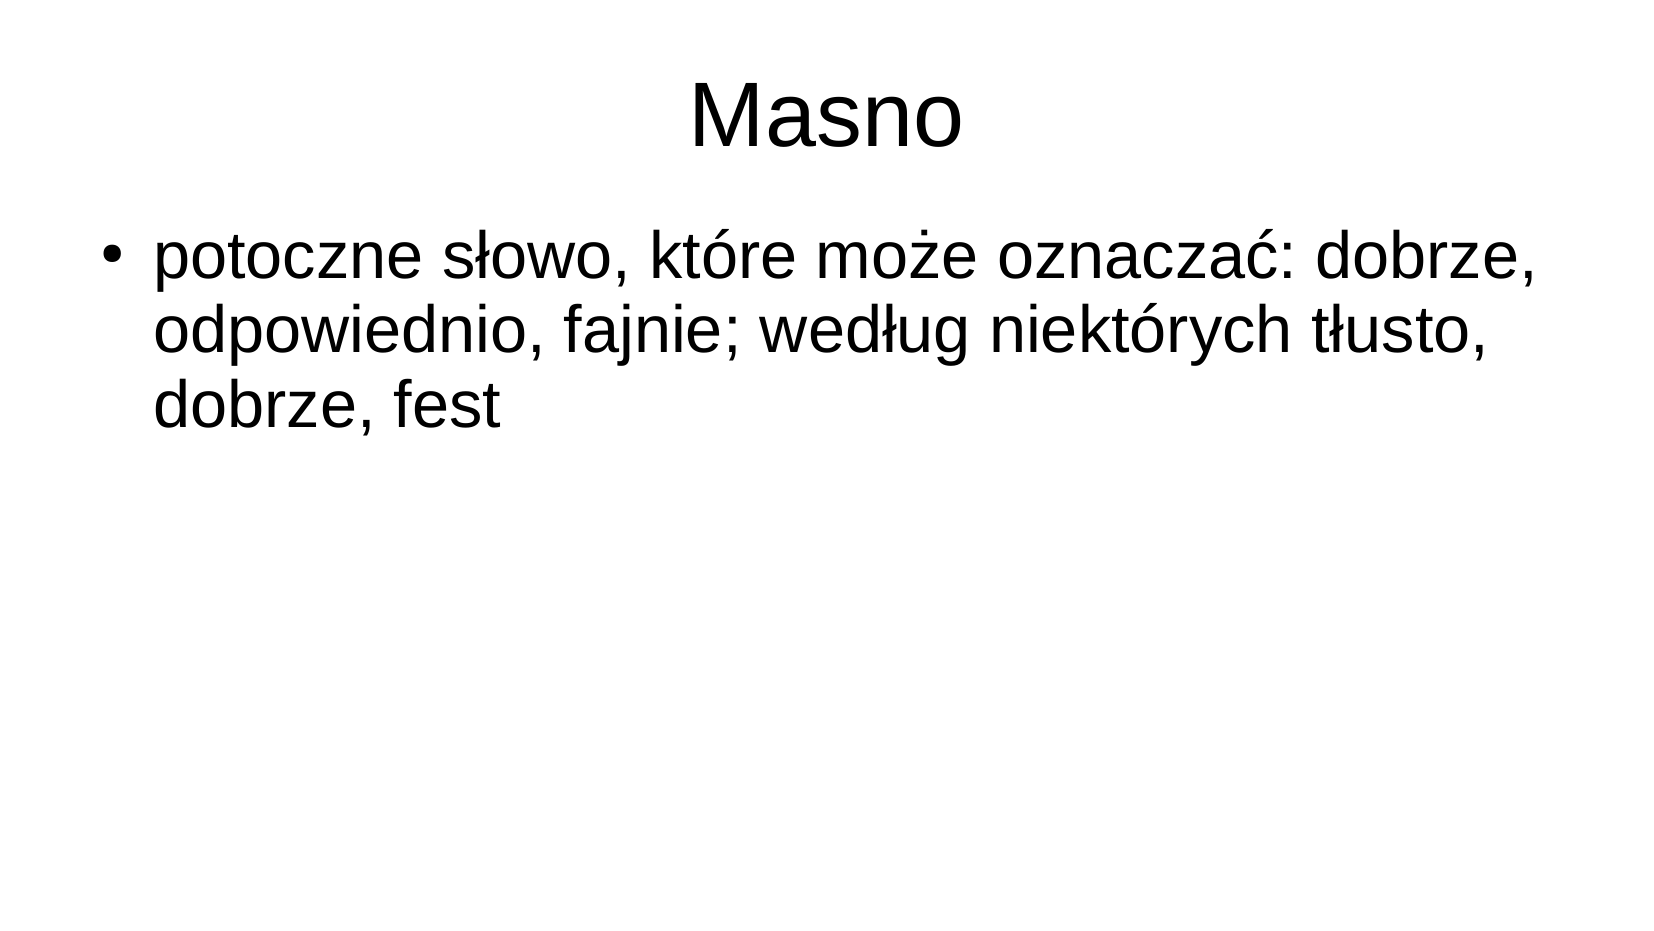

# Masno
potoczne słowo, które może oznaczać: dobrze, odpowiednio, fajnie; według niektórych tłusto, dobrze, fest